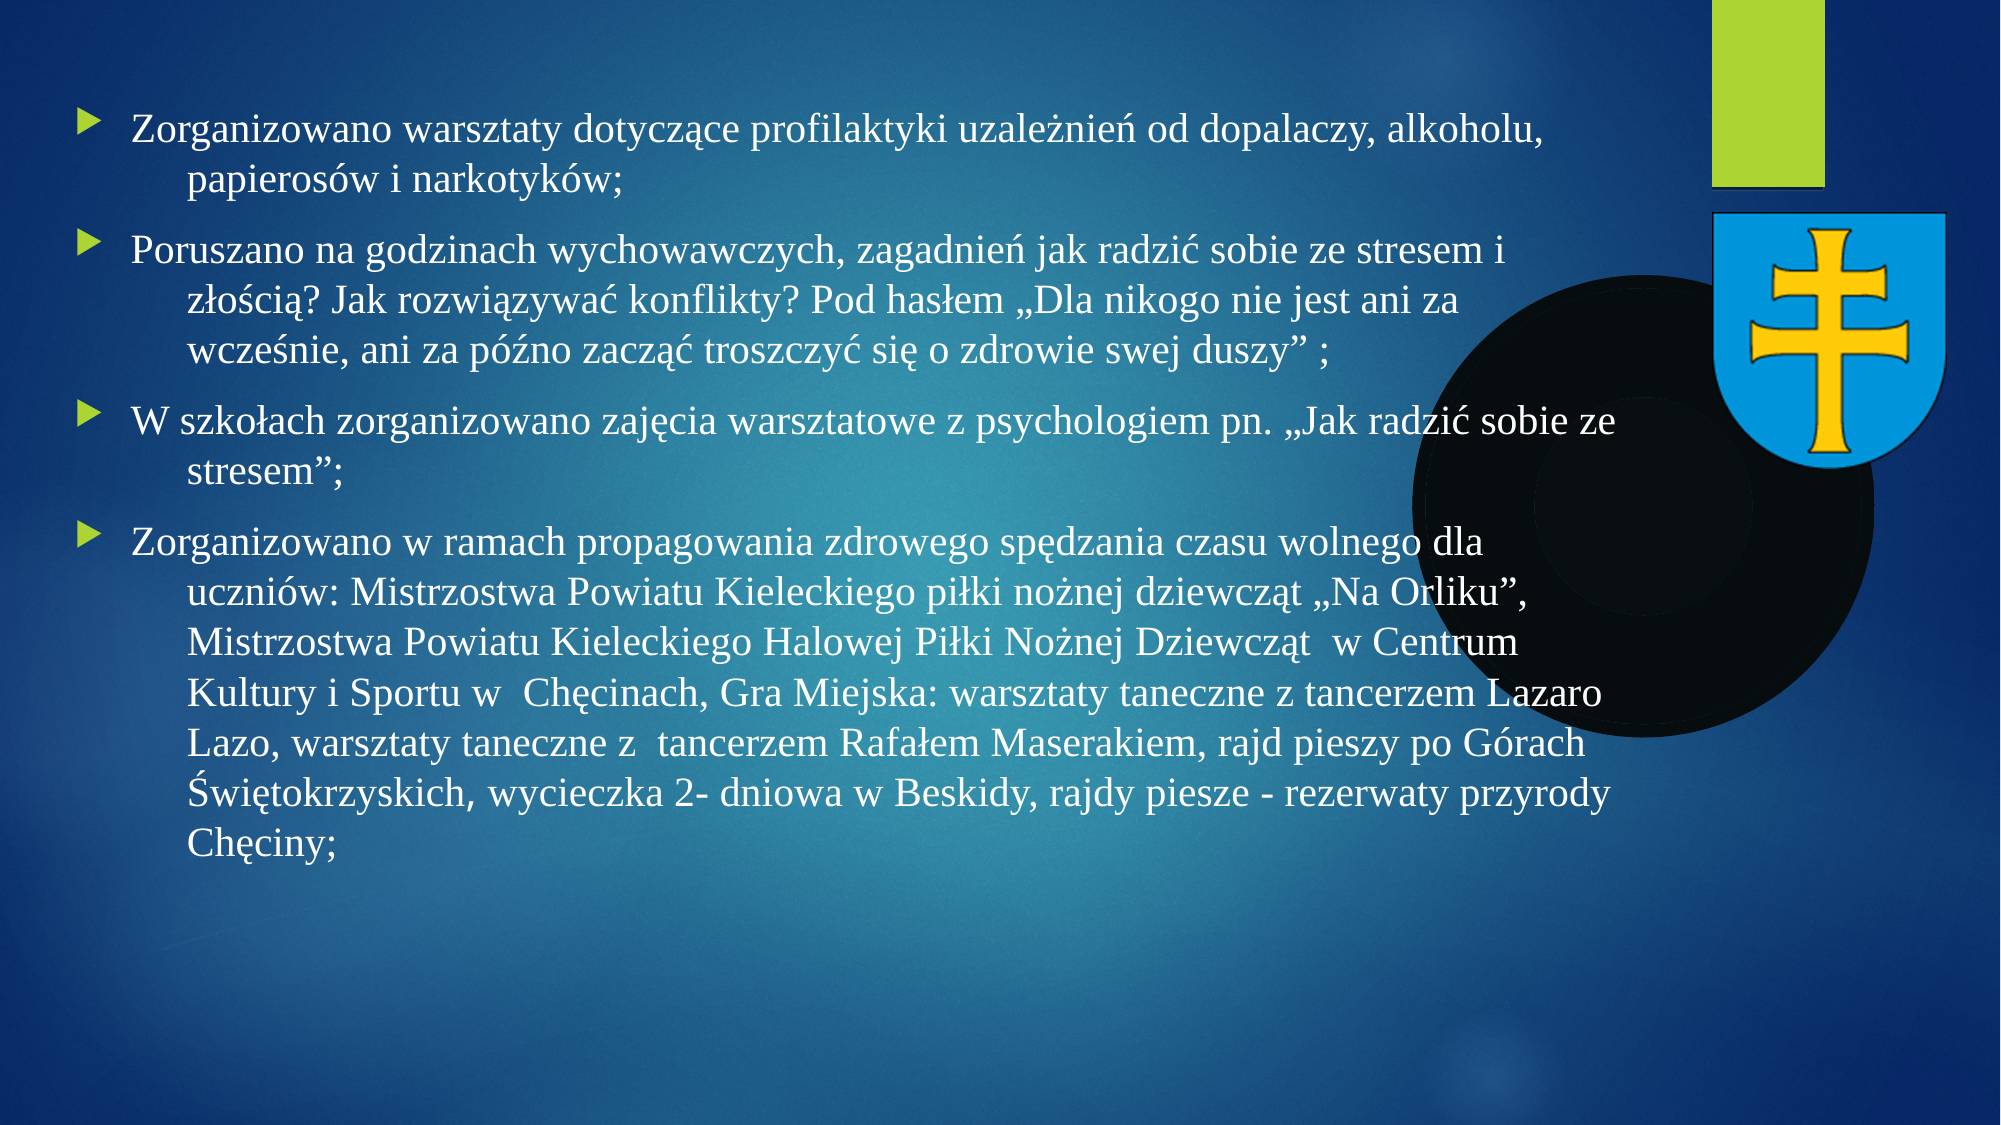

# Zorganizowano warsztaty dotyczące profilaktyki uzależnień od dopalaczy, alkoholu, papierosów i narkotyków;
Poruszano na godzinach wychowawczych, zagadnień jak radzić sobie ze stresem i złością? Jak rozwiązywać konflikty? Pod hasłem „Dla nikogo nie jest ani za wcześnie, ani za późno zacząć troszczyć się o zdrowie swej duszy” ;
W szkołach zorganizowano zajęcia warsztatowe z psychologiem pn. „Jak radzić sobie ze stresem”;
Zorganizowano w ramach propagowania zdrowego spędzania czasu wolnego dla uczniów: Mistrzostwa Powiatu Kieleckiego piłki nożnej dziewcząt „Na Orliku”, Mistrzostwa Powiatu Kieleckiego Halowej Piłki Nożnej Dziewcząt w Centrum Kultury i Sportu w Chęcinach, Gra Miejska: warsztaty taneczne z tancerzem Lazaro Lazo, warsztaty taneczne z tancerzem Rafałem Maserakiem, rajd pieszy po Górach Świętokrzyskich, wycieczka 2- dniowa w Beskidy, rajdy piesze - rezerwaty przyrody Chęciny;